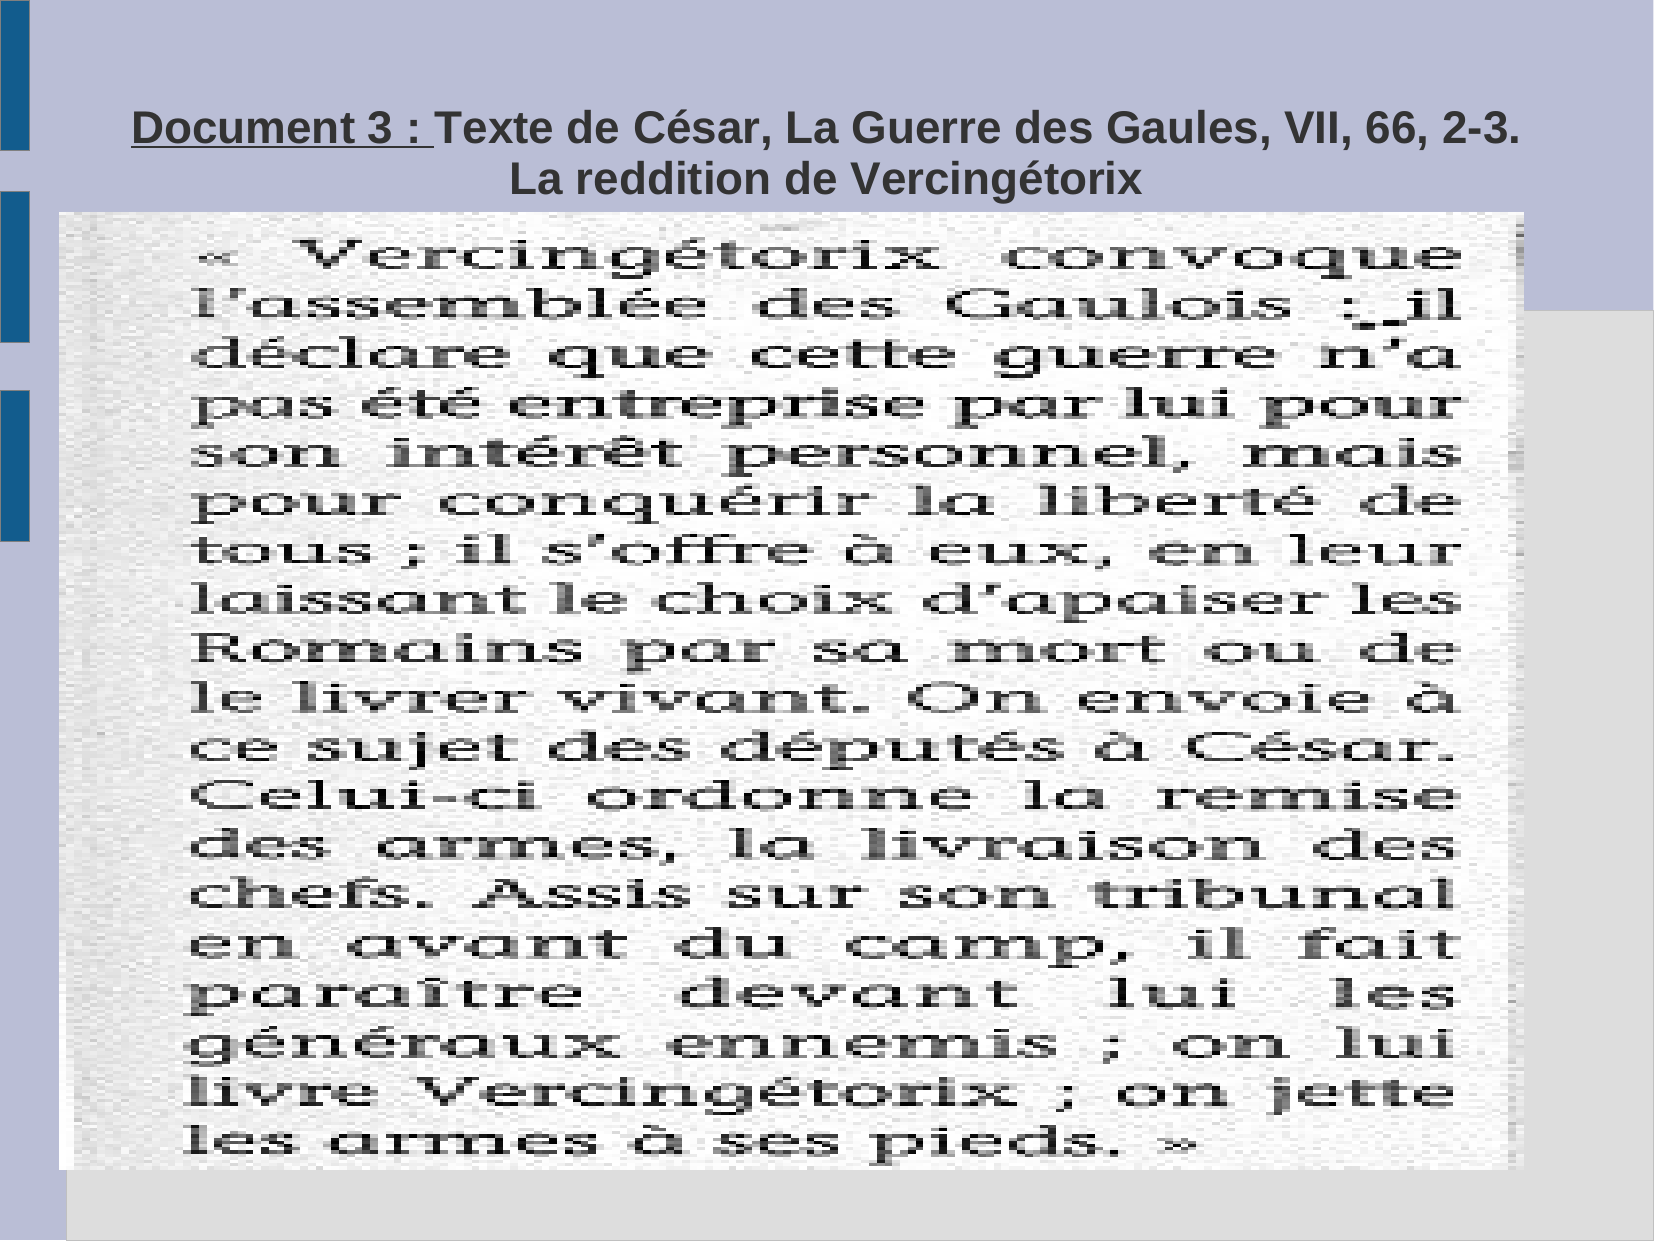

# Document 3 : Texte de César, La Guerre des Gaules, VII, 66, 2-3. La reddition de Vercingétorix